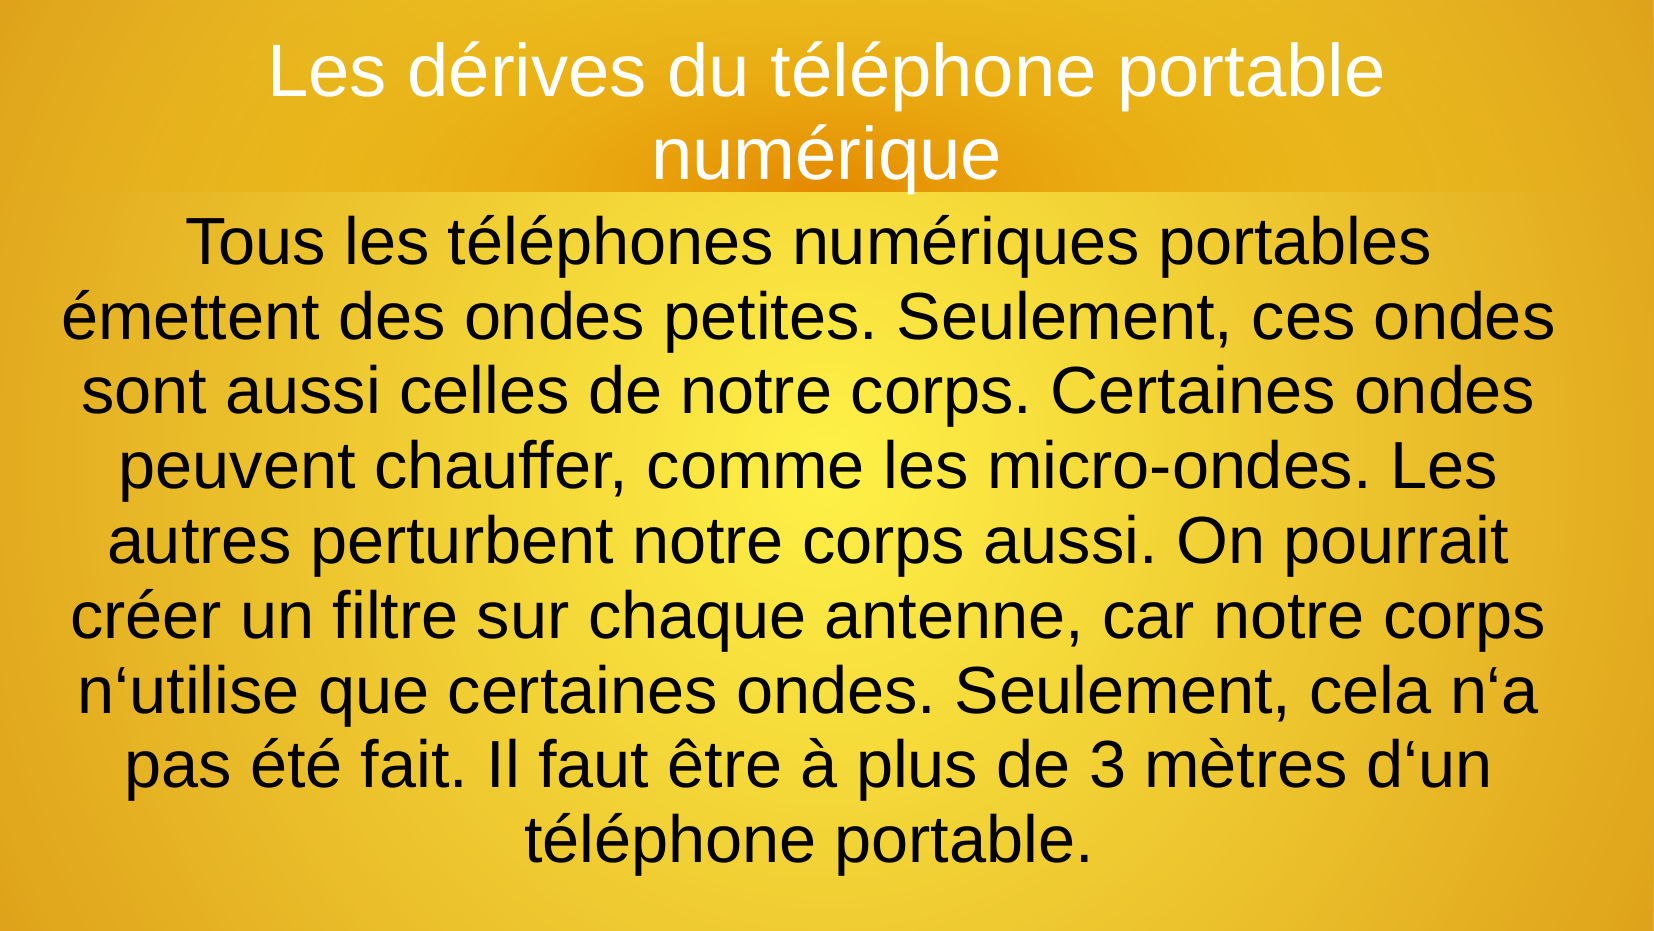

# Les dérives du téléphone portable numérique
Tous les téléphones numériques portables émettent des ondes petites. Seulement, ces ondes sont aussi celles de notre corps. Certaines ondes peuvent chauffer, comme les micro-ondes. Les autres perturbent notre corps aussi. On pourrait créer un filtre sur chaque antenne, car notre corps n‘utilise que certaines ondes. Seulement, cela n‘a pas été fait. Il faut être à plus de 3 mètres d‘un téléphone portable.